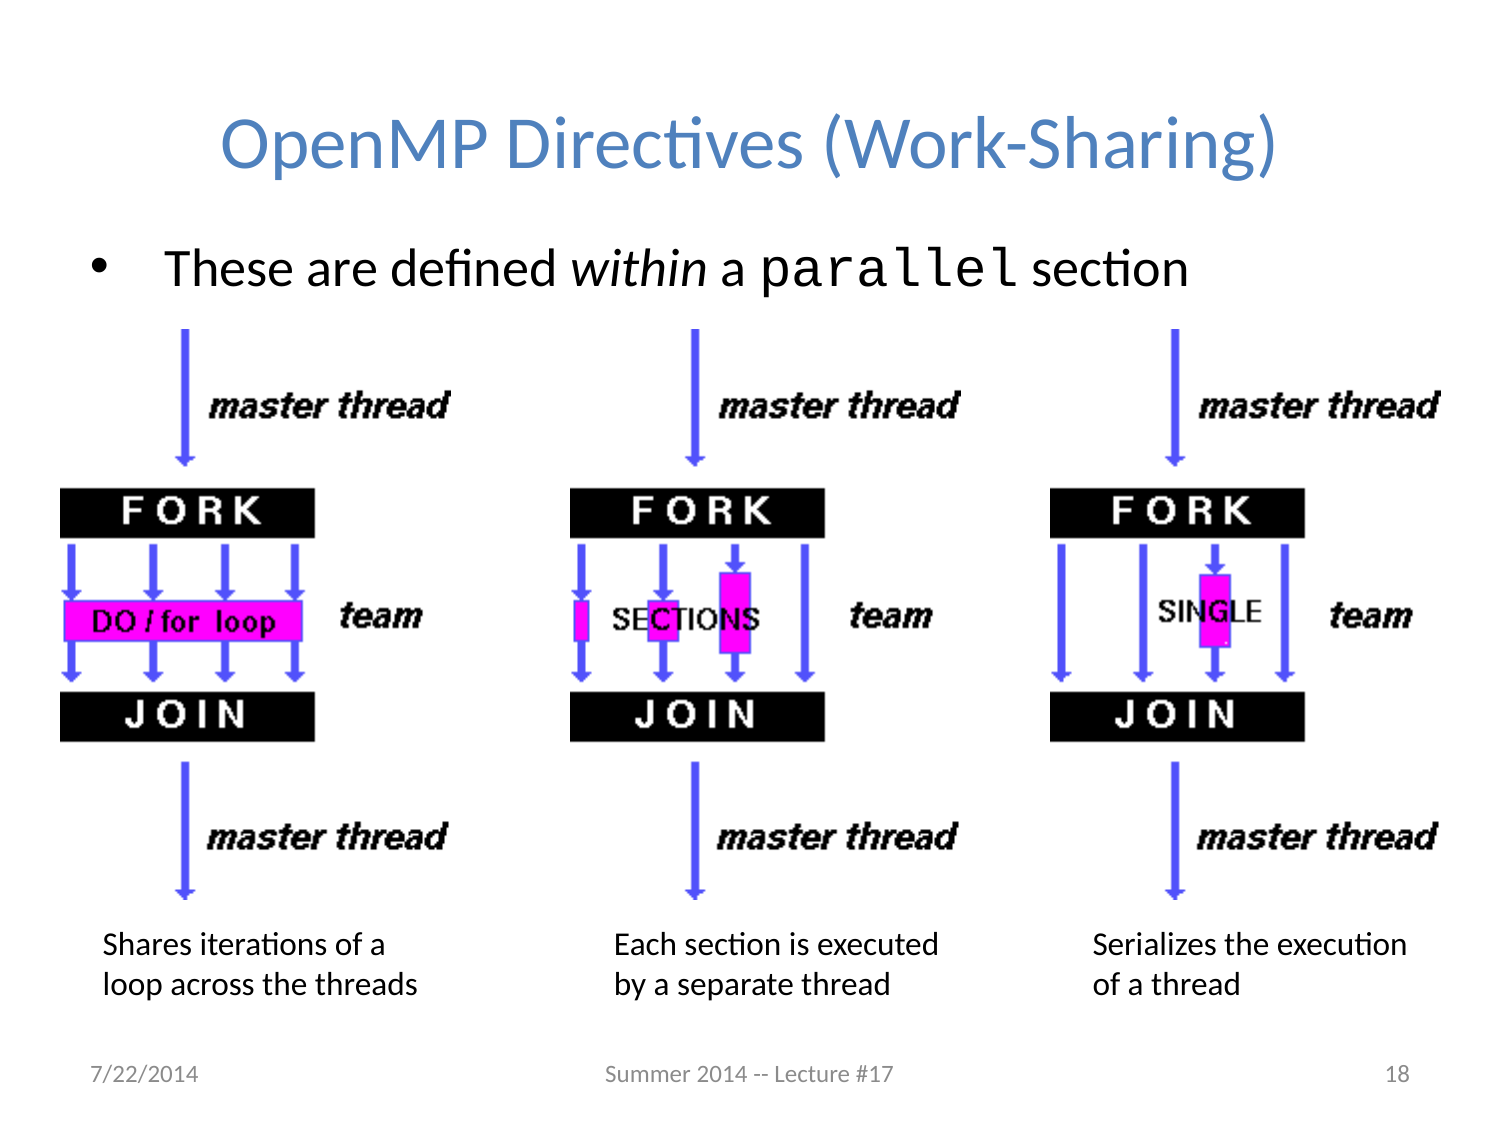

# OpenMP Directives (Work-Sharing)
These are defined within a parallel section
Shares iterations of a
loop across the threads
Each section is executed
by a separate thread
Serializes the execution
of a thread
7/22/2014
Summer 2014 -- Lecture #17